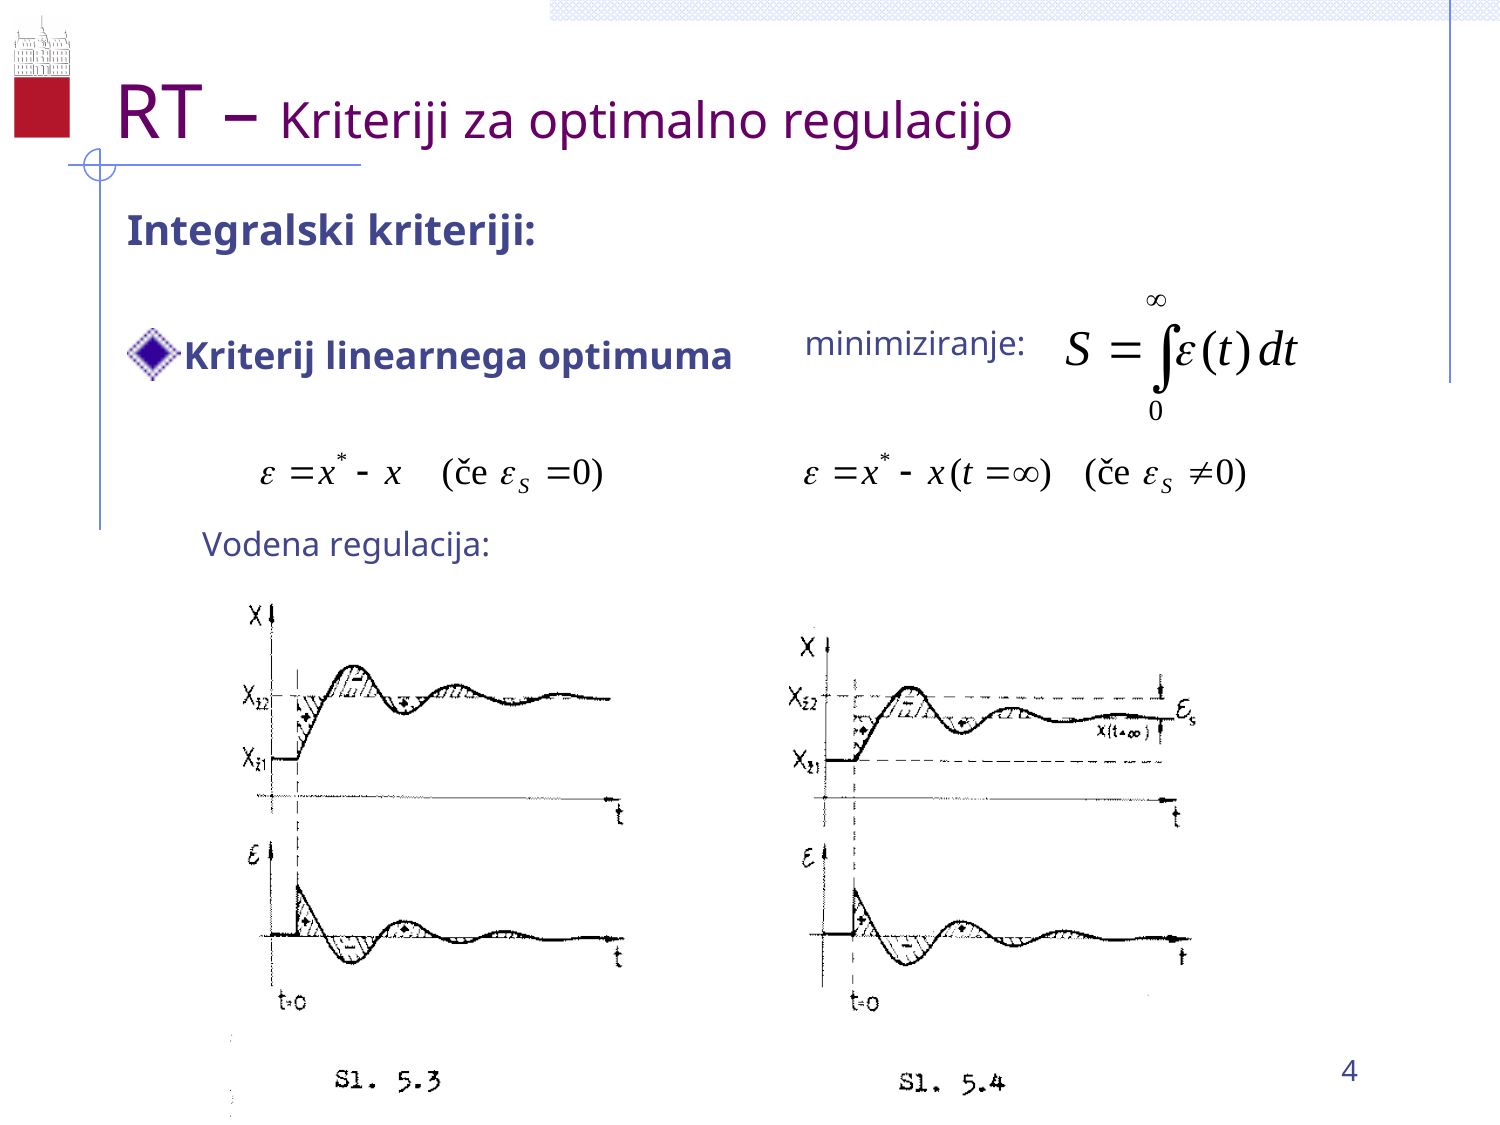

RT – Kriteriji za optimalno regulacijo
# Integralski kriteriji:
Kriterij linearnega optimuma
minimiziranje:
Vodena regulacija: